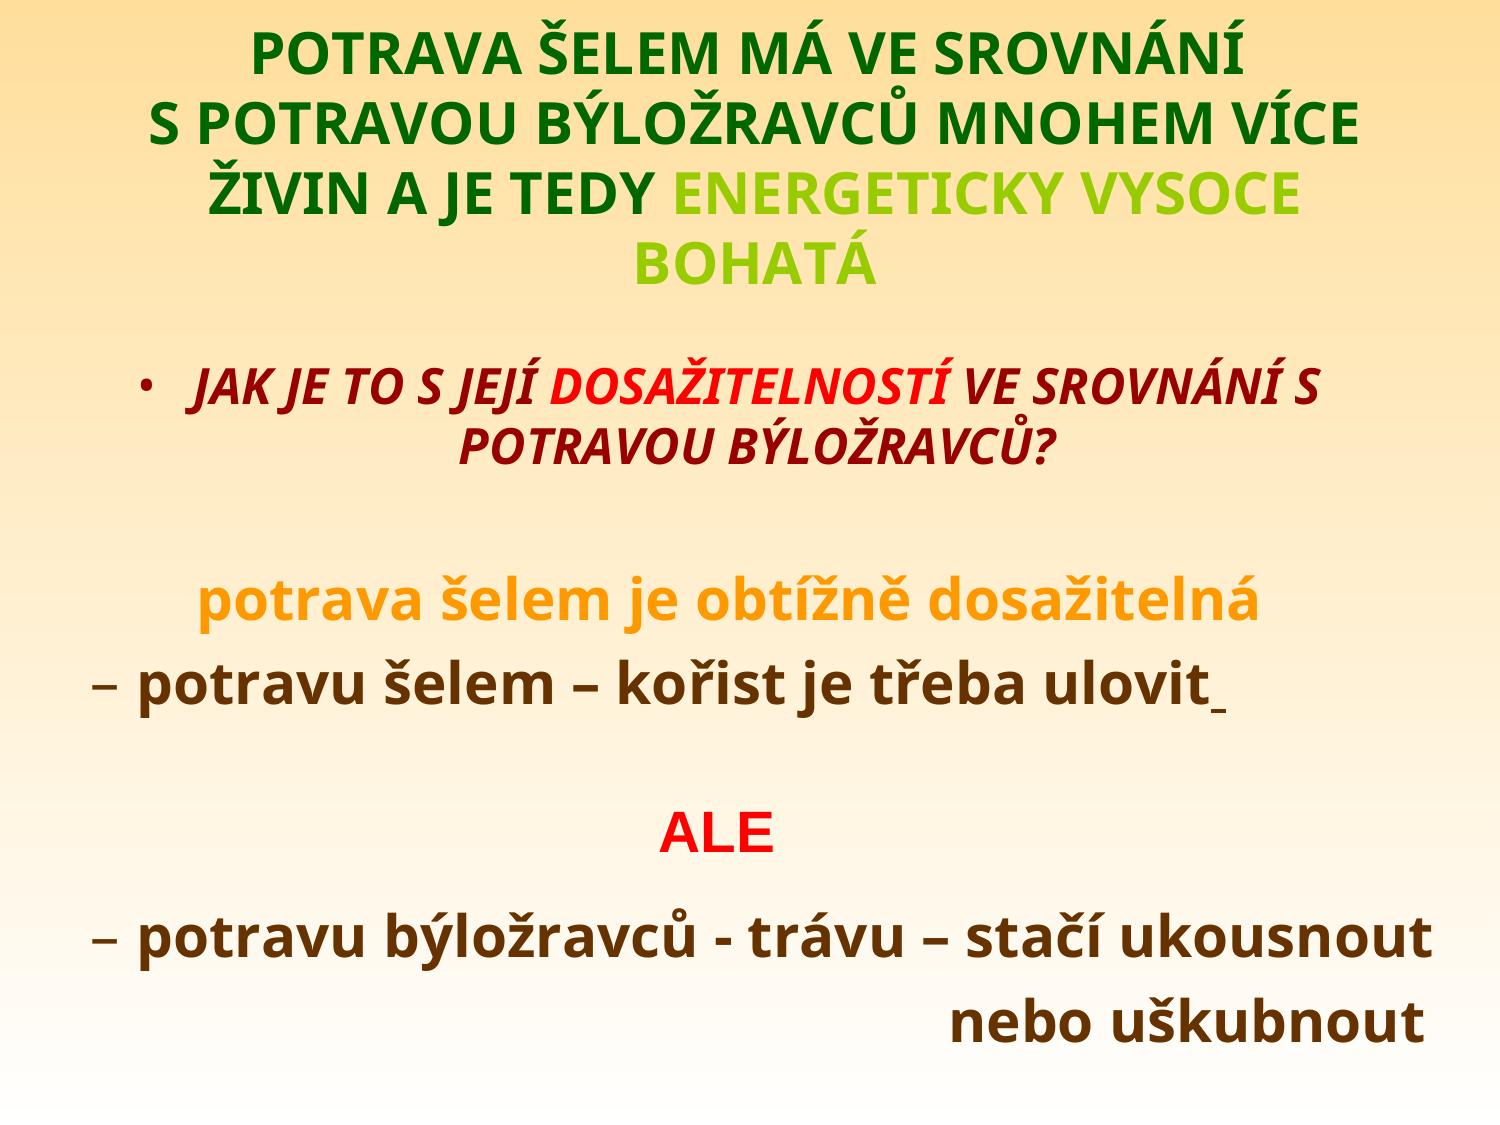

# POTRAVA ŠELEM MÁ VE SROVNÁNÍ S POTRAVOU BÝLOŽRAVCŮ MNOHEM VÍCE ŽIVIN A JE TEDY ENERGETICKY VYSOCE BOHATÁ
JAK JE TO S JEJÍ DOSAŽITELNOSTÍ VE SROVNÁNÍ S POTRAVOU BÝLOŽRAVCŮ?
potrava šelem je obtížně dosažitelná
potravu šelem – kořist je třeba ulovit
potravu býložravců - trávu – stačí ukousnout
					 		 nebo uškubnout
ALE